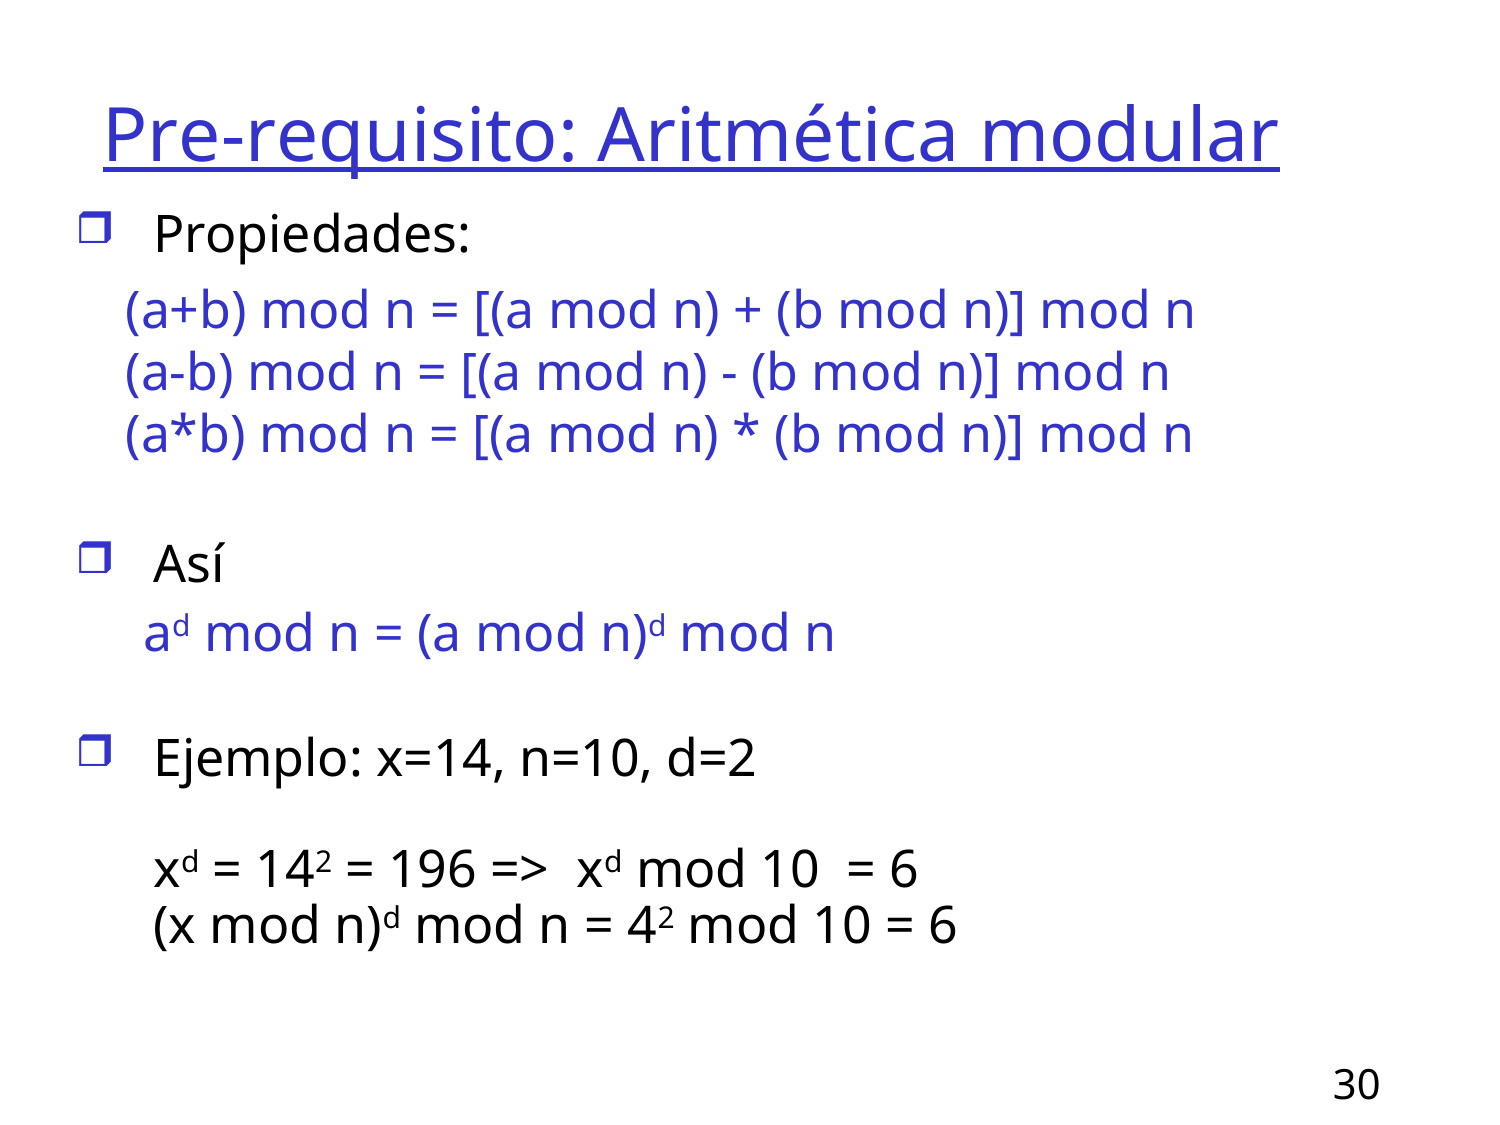

# Pre-requisito: Aritmética modular
Propiedades:
(a+b) mod n = [(a mod n) + (b mod n)] mod n
(a-b) mod n = [(a mod n) - (b mod n)] mod n
(a*b) mod n = [(a mod n) * (b mod n)] mod n
Así
 ad mod n = (a mod n)d mod n
Ejemplo: x=14, n=10, d=2
xd = 142 = 196 => xd mod 10 = 6
(x mod n)d mod n = 42 mod 10 = 6
30